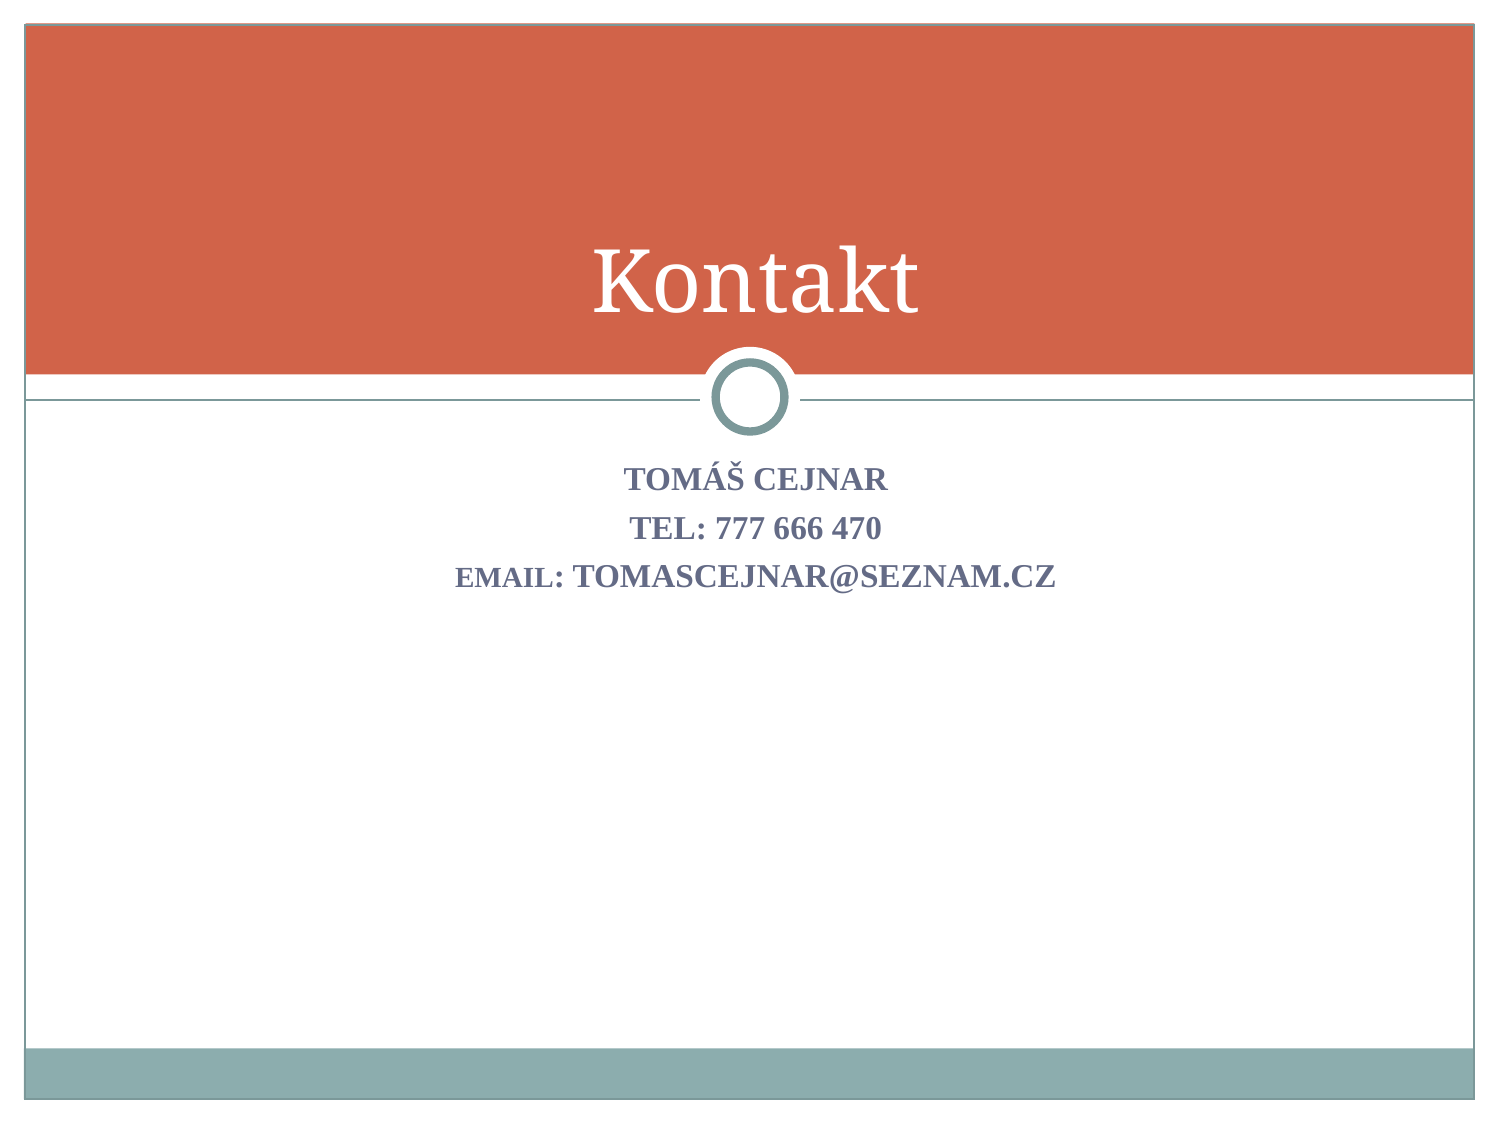

Kontakt
# TOMÁŠ CEJNAR
TEL: 777 666 470
EMAIL: TOMASCEJNAR@SEZNAM.CZ